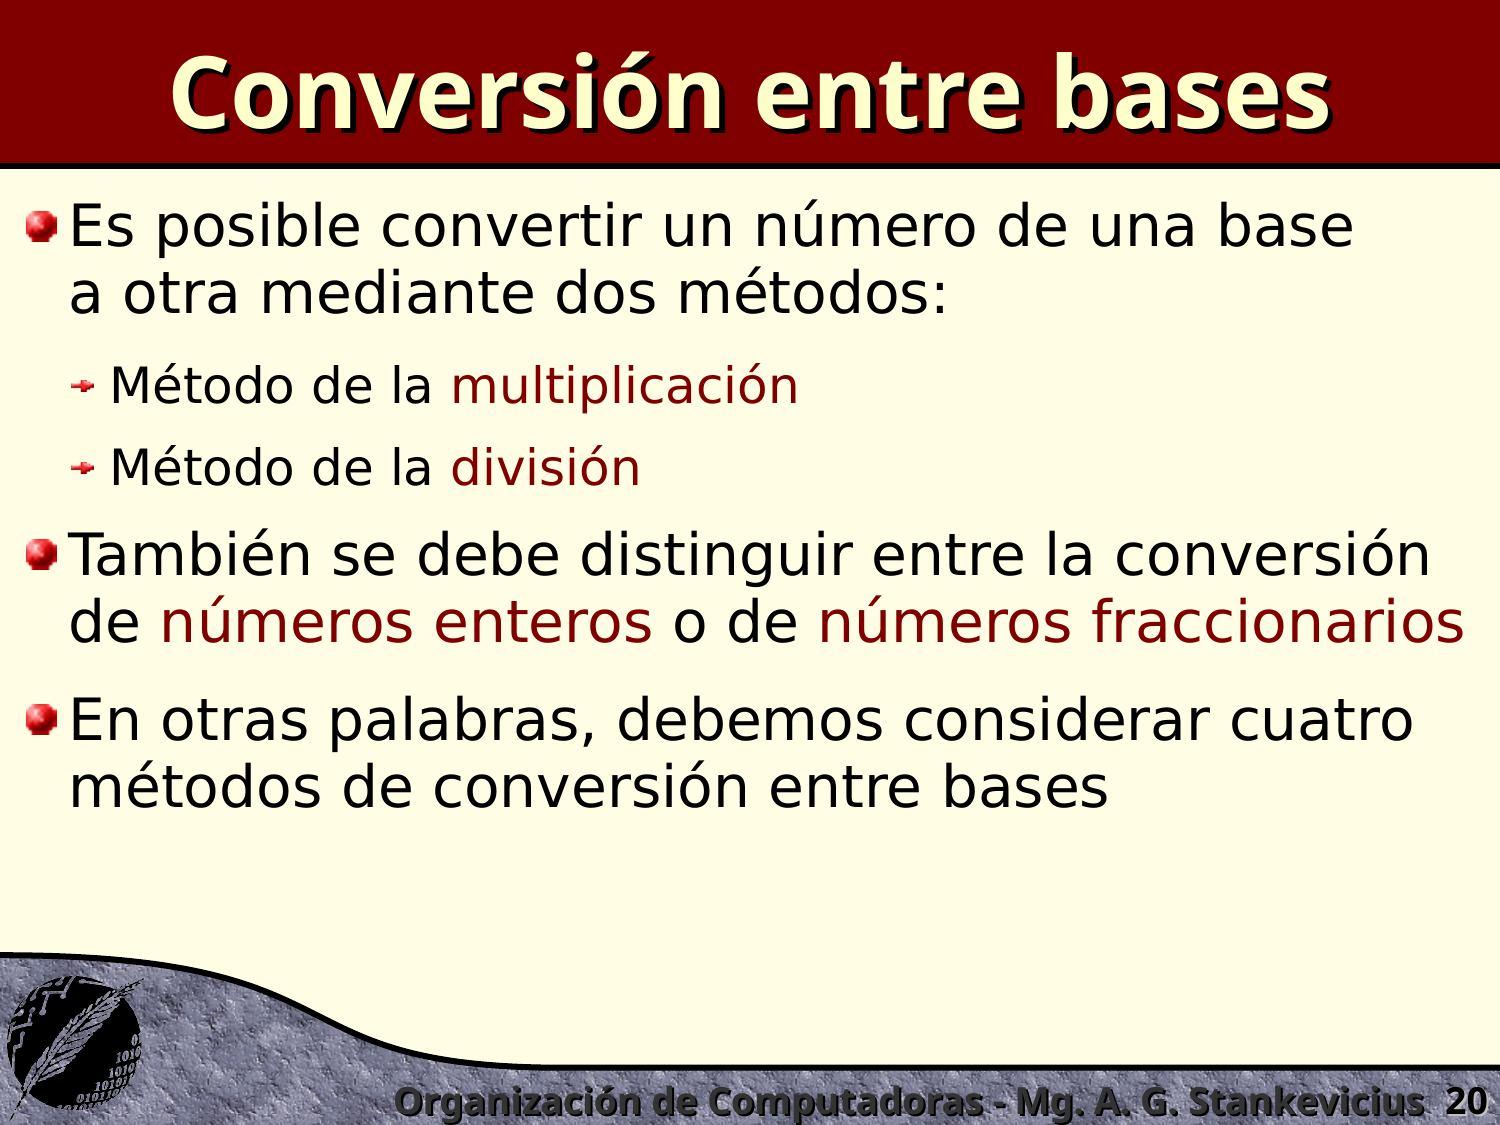

# Conversión entre bases
Es posible convertir un número de una base
a otra mediante dos métodos:
Método de la multiplicación
Método de la división
También se debe distinguir entre la conversión de números enteros o de números fraccionarios
En otras palabras, debemos considerar cuatro métodos de conversión entre bases
20